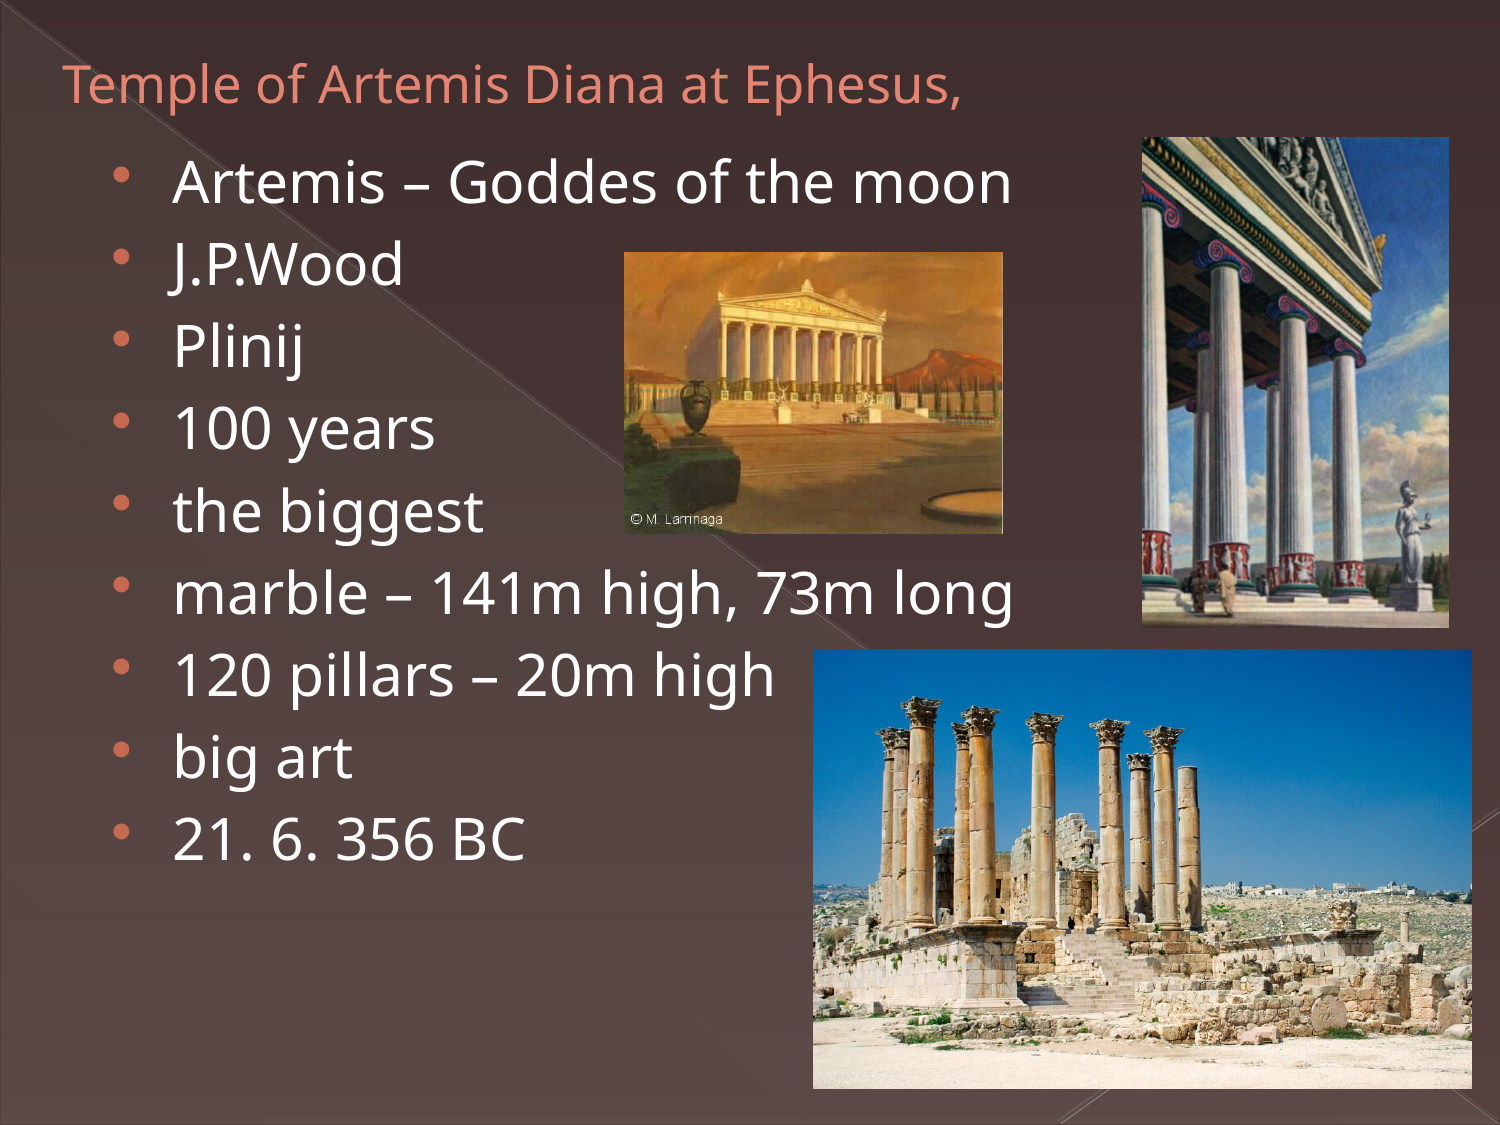

# Temple of Artemis Diana at Ephesus,
Artemis – Goddes of the moon
J.P.Wood
Plinij
100 years
the biggest
marble – 141m high, 73m long
120 pillars – 20m high
big art
21. 6. 356 BC